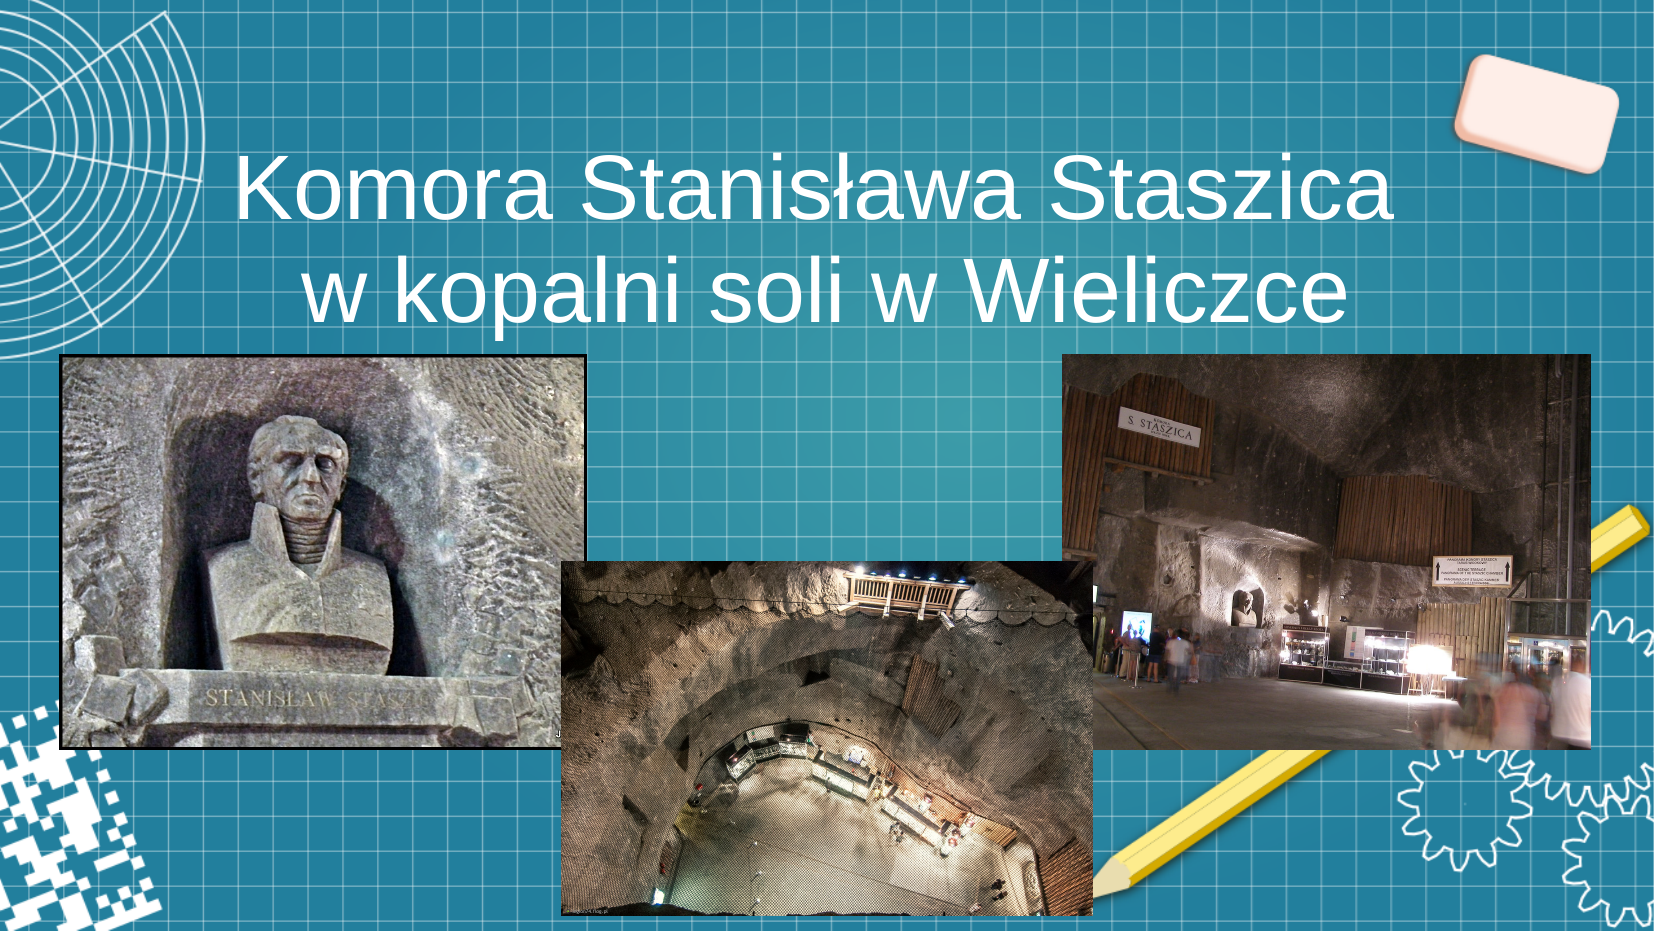

# Komora Stanisława Staszica w kopalni soli w Wieliczce